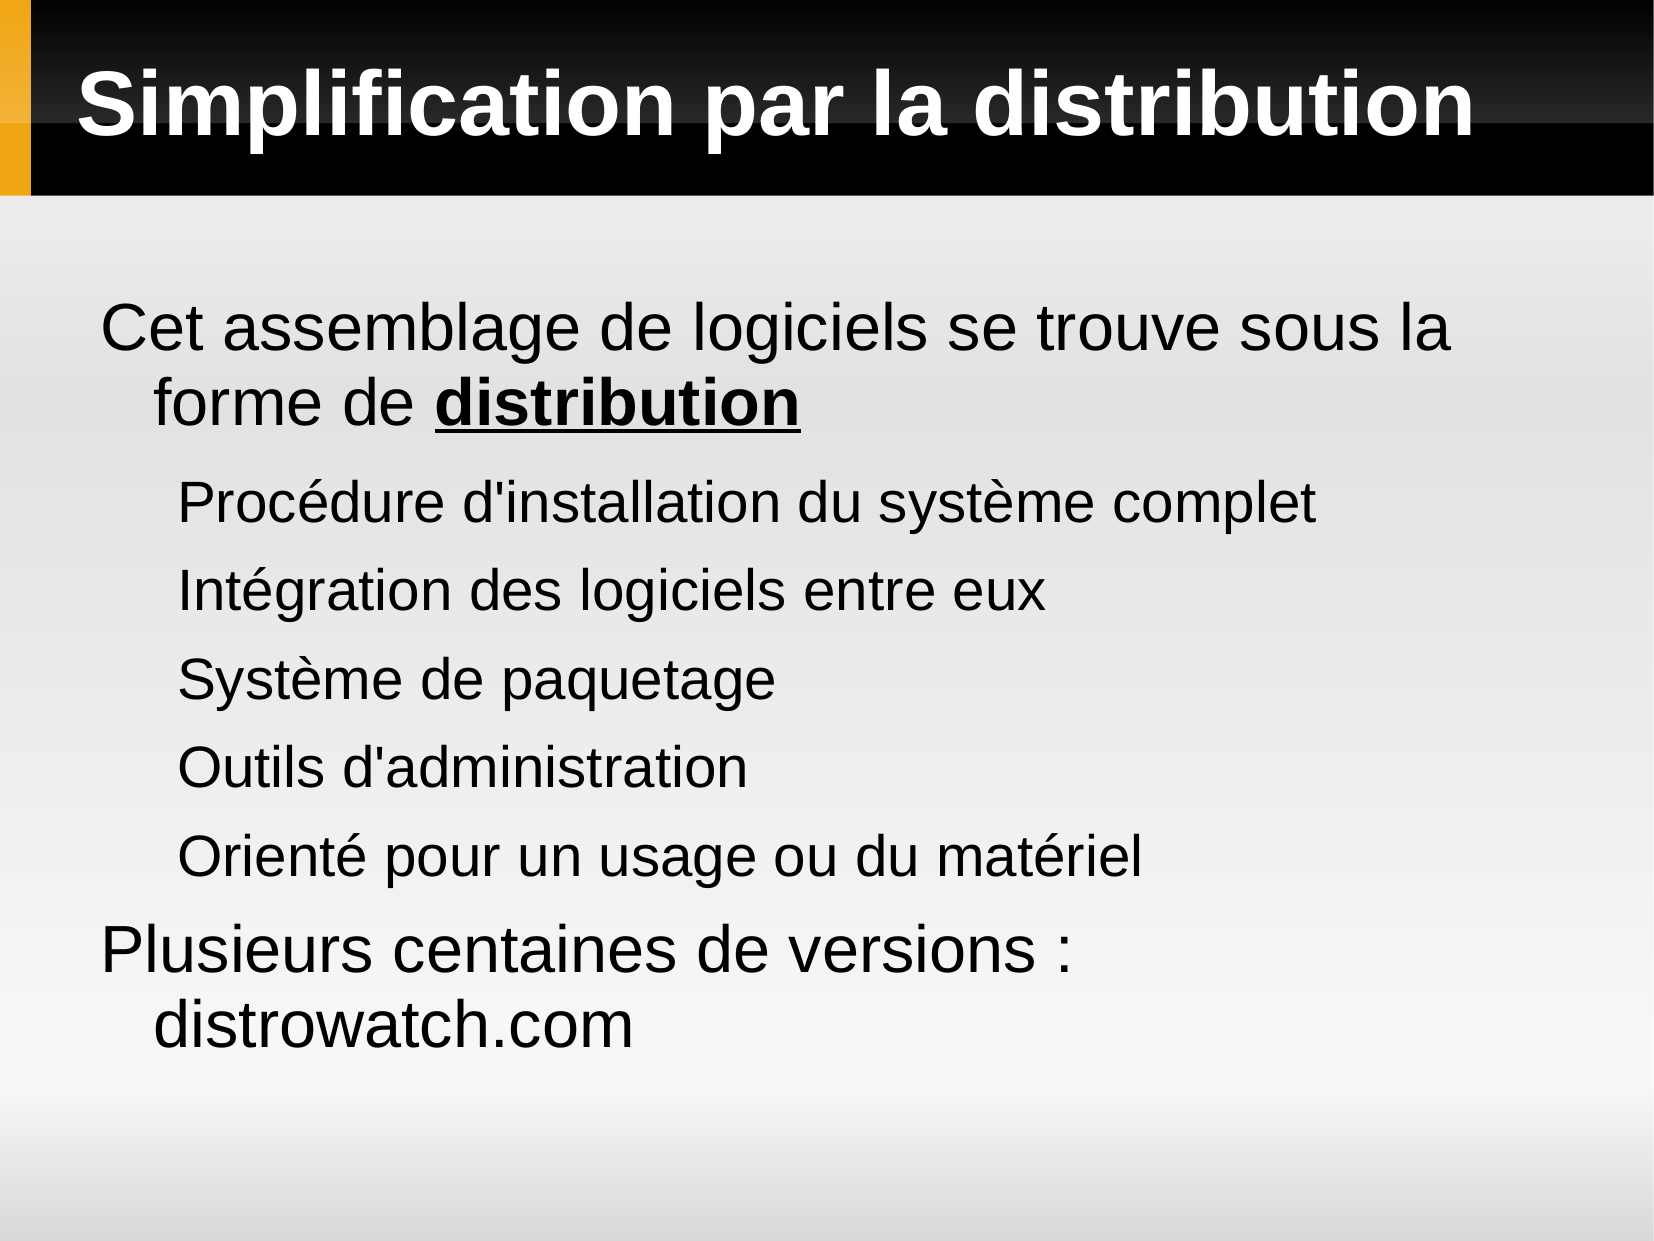

# Simplification par la distribution
Cet assemblage de logiciels se trouve sous la forme de distribution
Procédure d'installation du système complet
Intégration des logiciels entre eux
Système de paquetage
Outils d'administration
Orienté pour un usage ou du matériel
Plusieurs centaines de versions : distrowatch.com